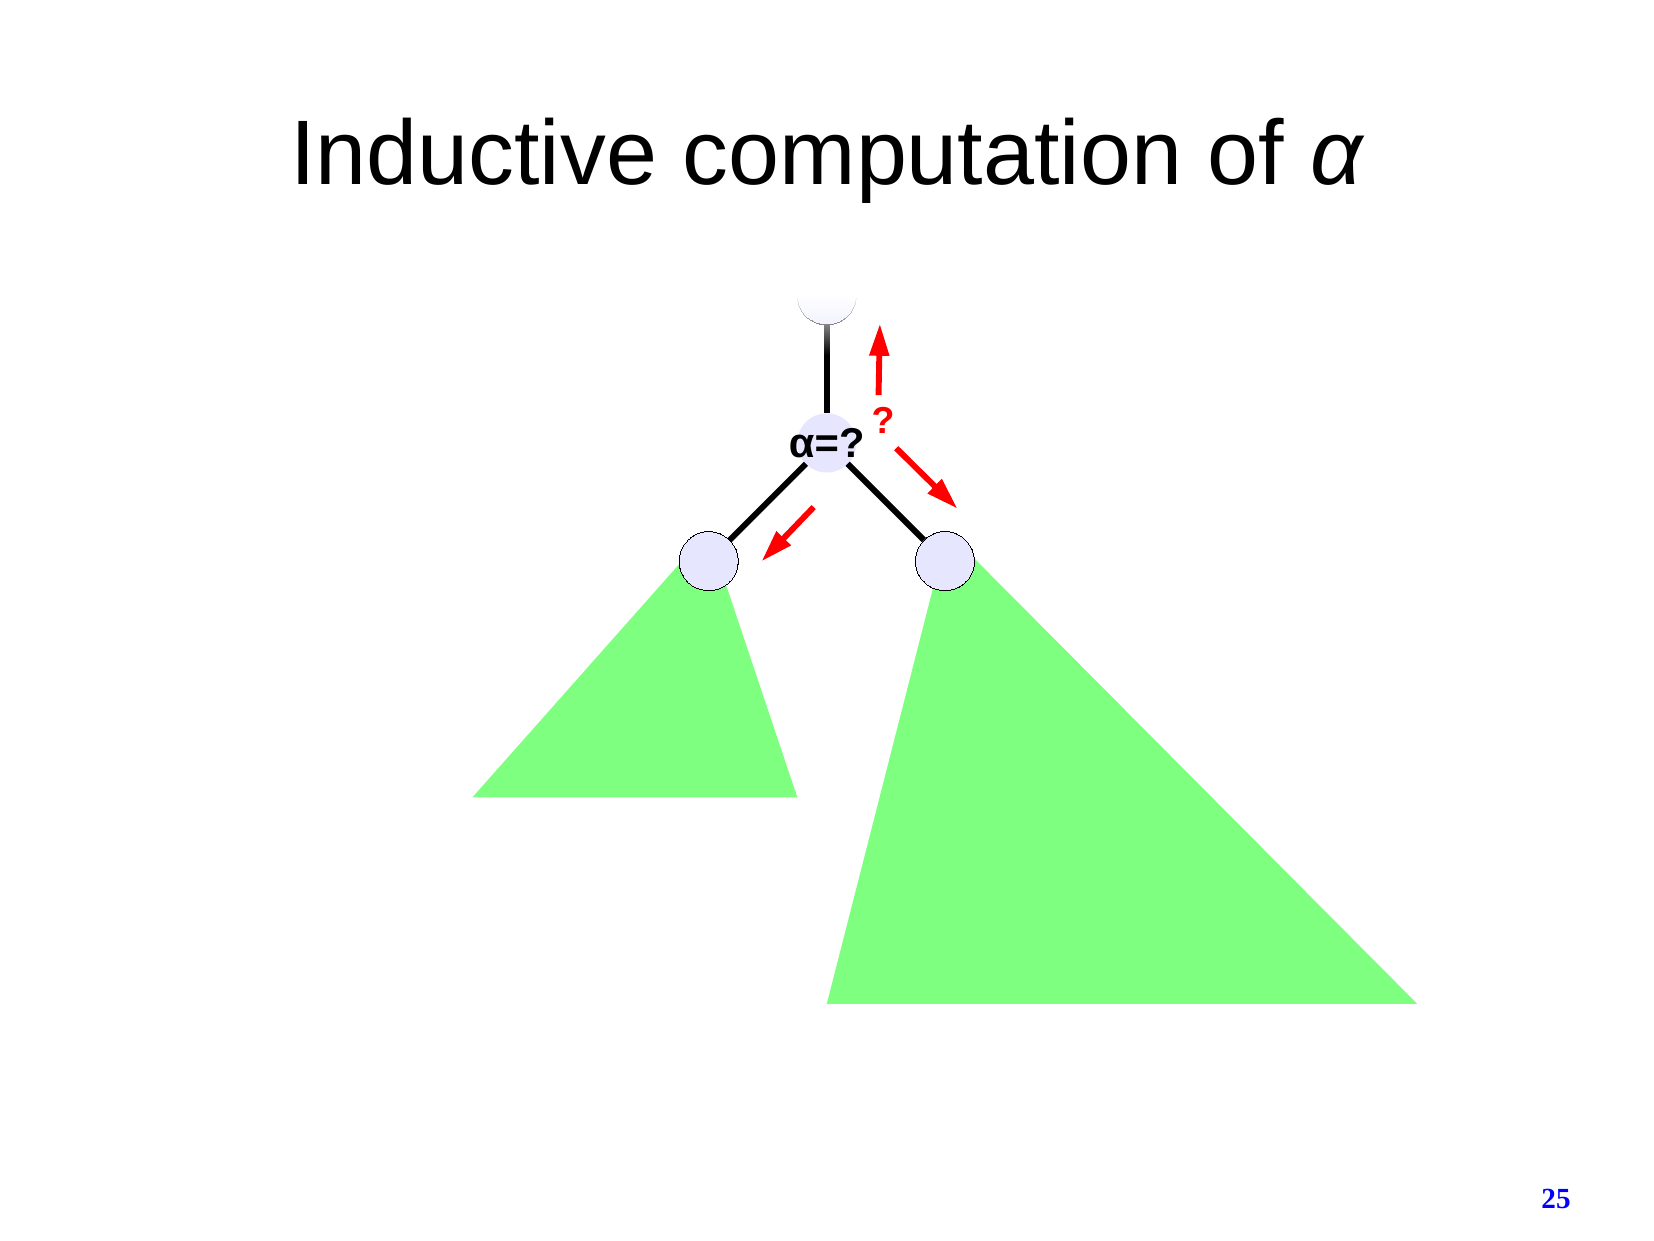

# Inductive computation of α
?
α=?
25